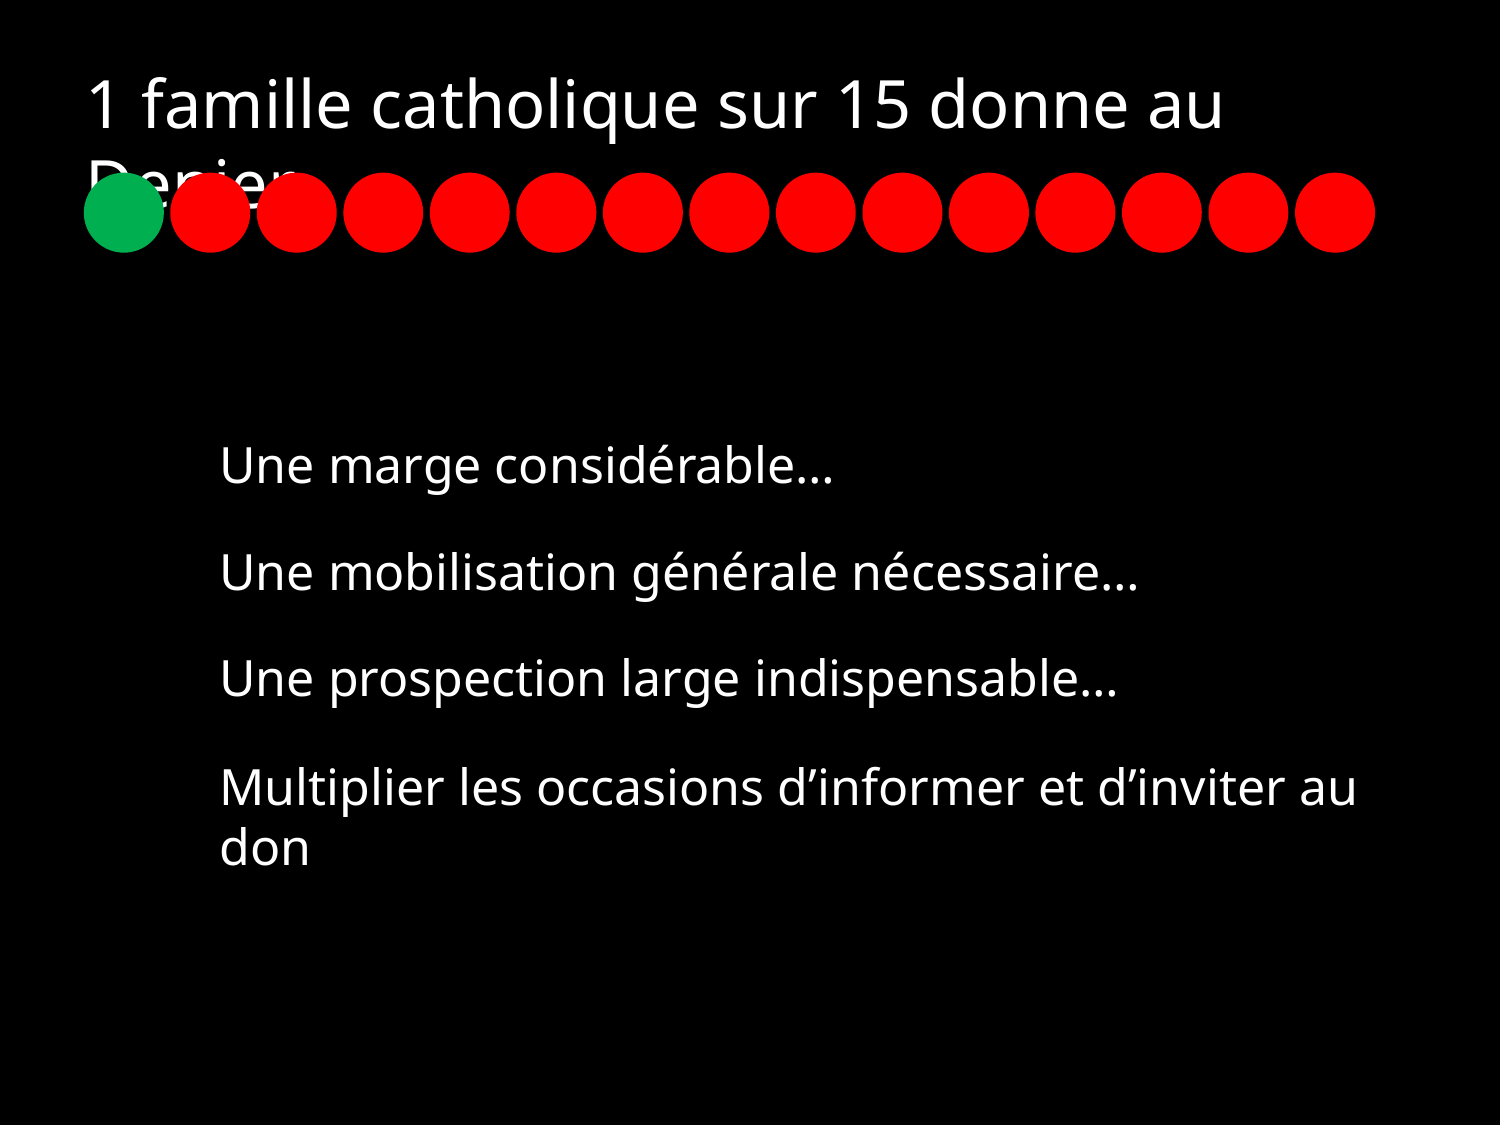

1 famille catholique sur 15 donne au Denier
Une marge considérable…
Une mobilisation générale nécessaire…
Une prospection large indispensable…
Multiplier les occasions d’informer et d’inviter au don